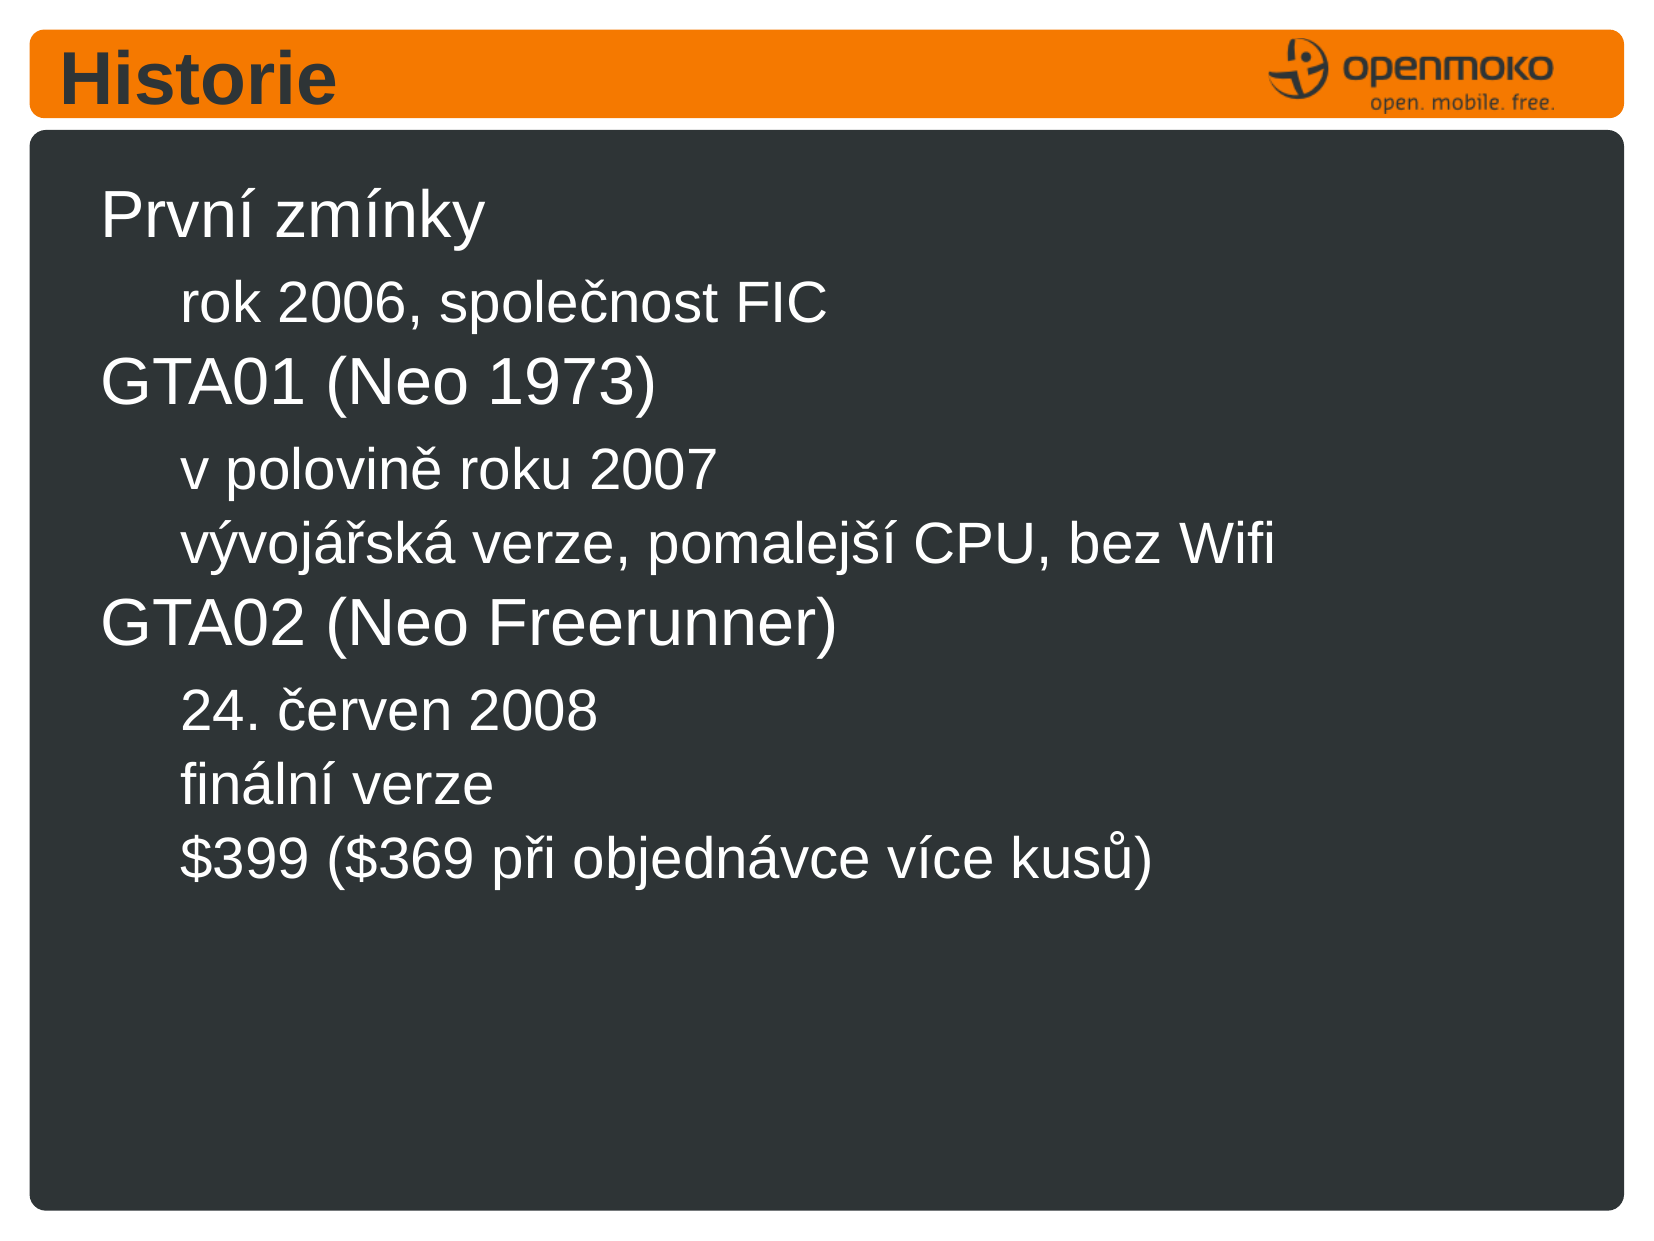

# Historie
První zmínky
rok 2006, společnost FIC
GTA01 (Neo 1973)
v polovině roku 2007
vývojářská verze, pomalejší CPU, bez Wifi
GTA02 (Neo Freerunner)
24. červen 2008
finální verze
$399 ($369 při objednávce více kusů)